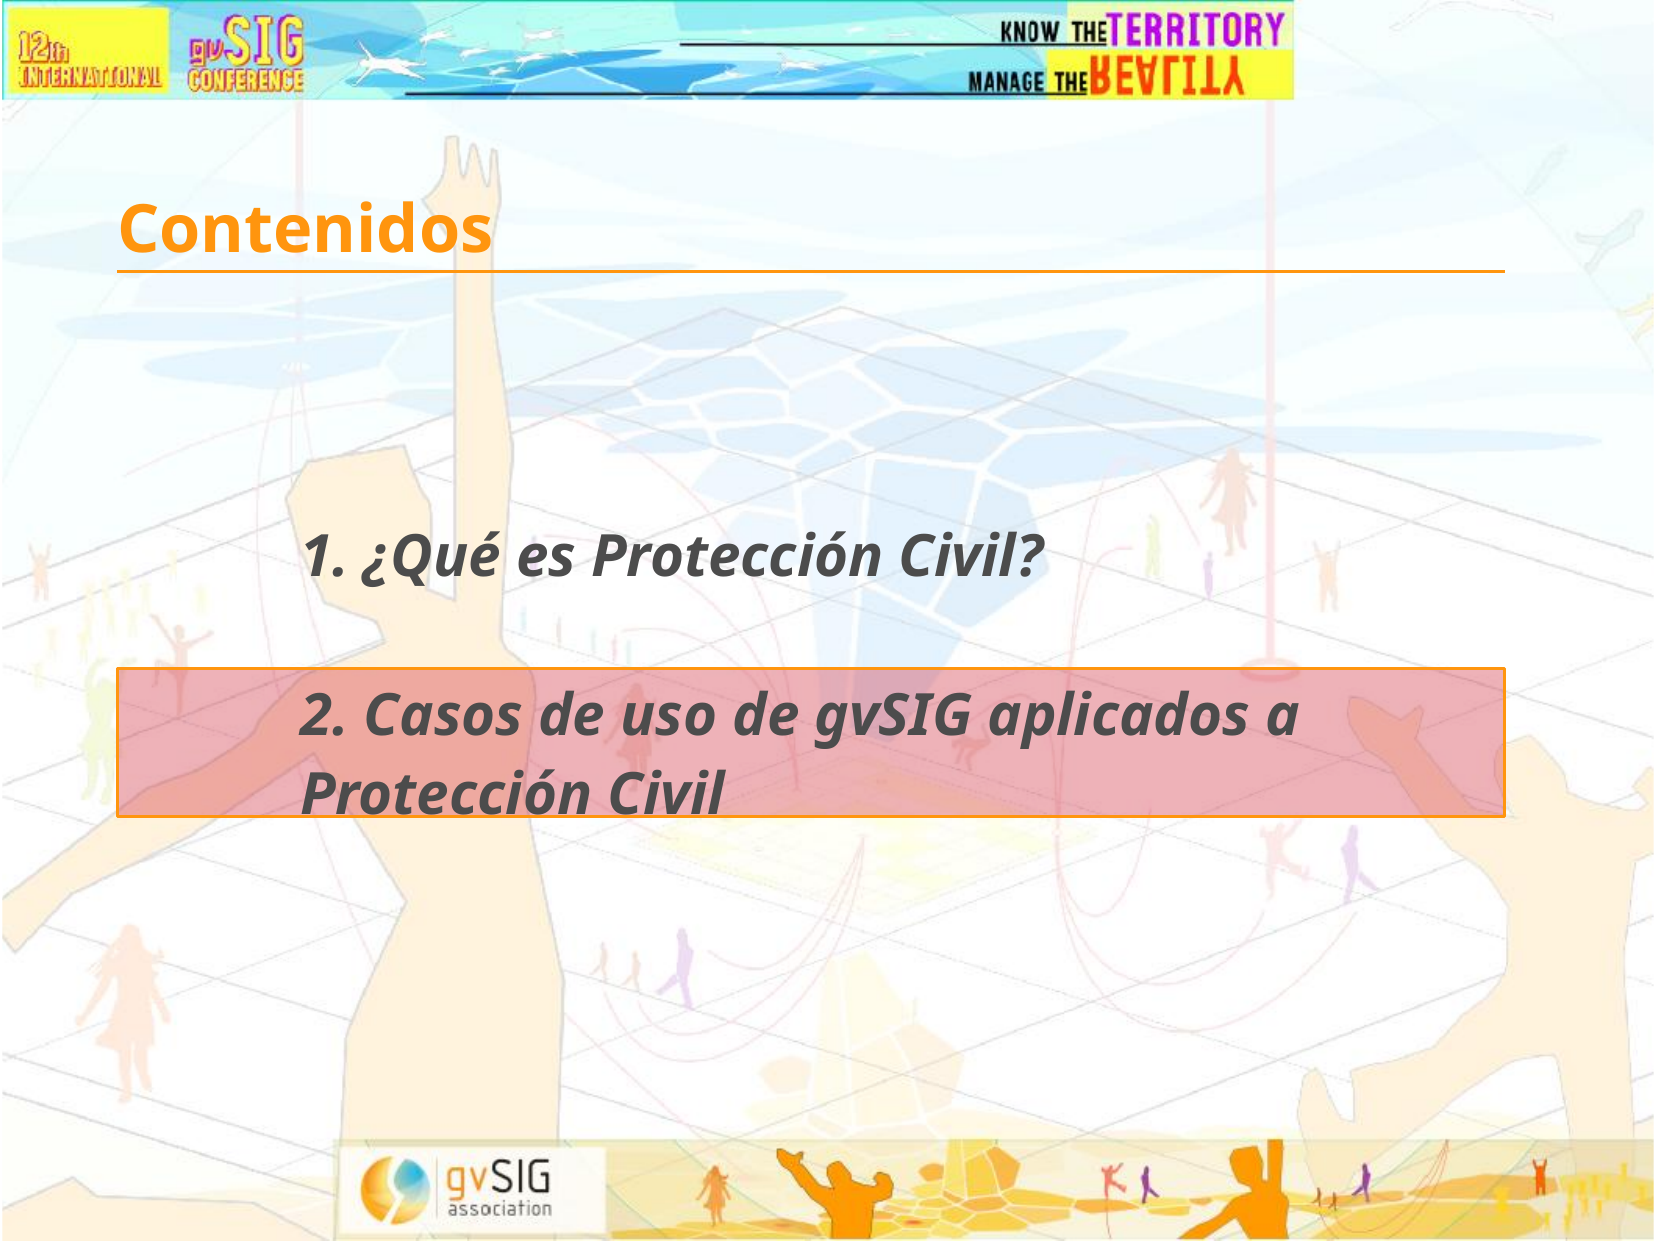

# Contenidos
1. ¿Qué es Protección Civil?
2. Casos de uso de gvSIG aplicados a Protección Civil